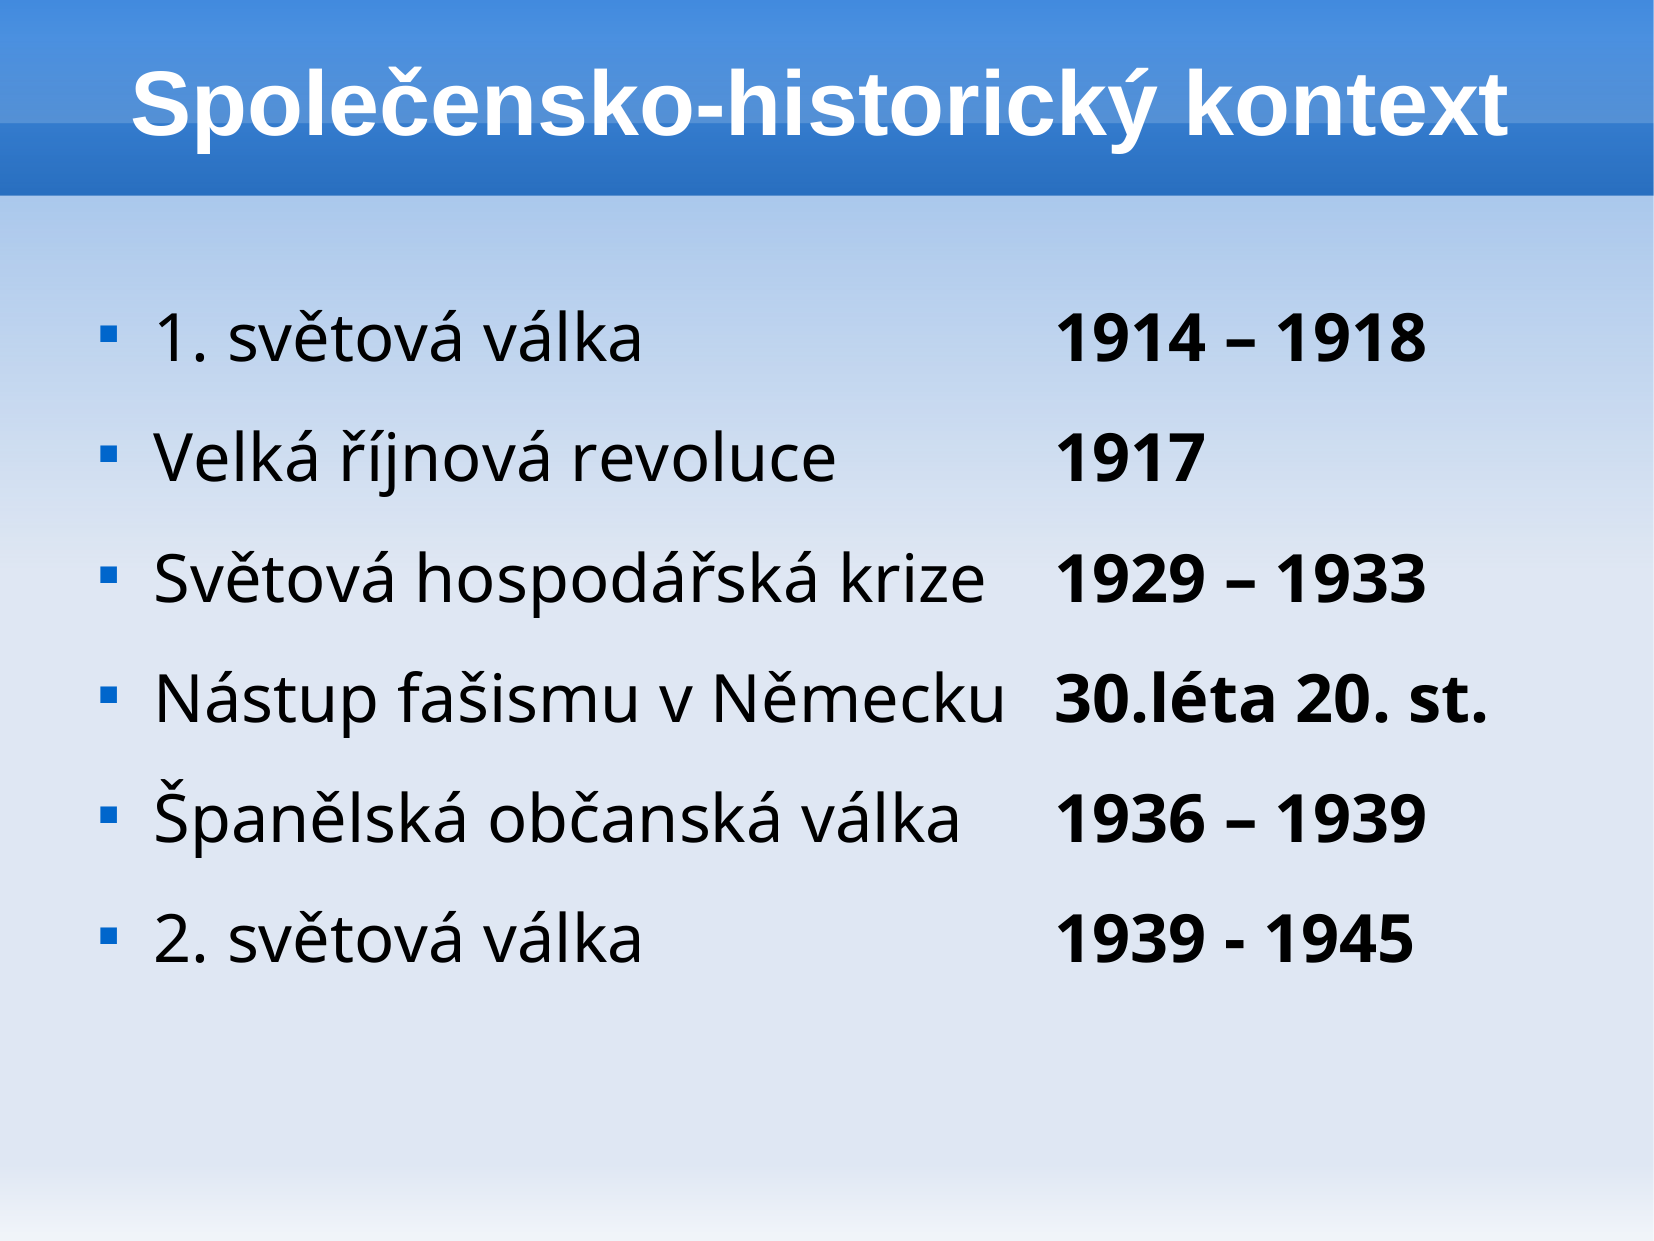

# Společensko-historický kontext
1. světová válka
Velká říjnová revoluce
Světová hospodářská krize
Nástup fašismu v Německu
Španělská občanská válka
2. světová válka
 1914 – 1918
 1917
 1929 – 1933
 30.léta 20. st.
 1936 – 1939
 1939 - 1945